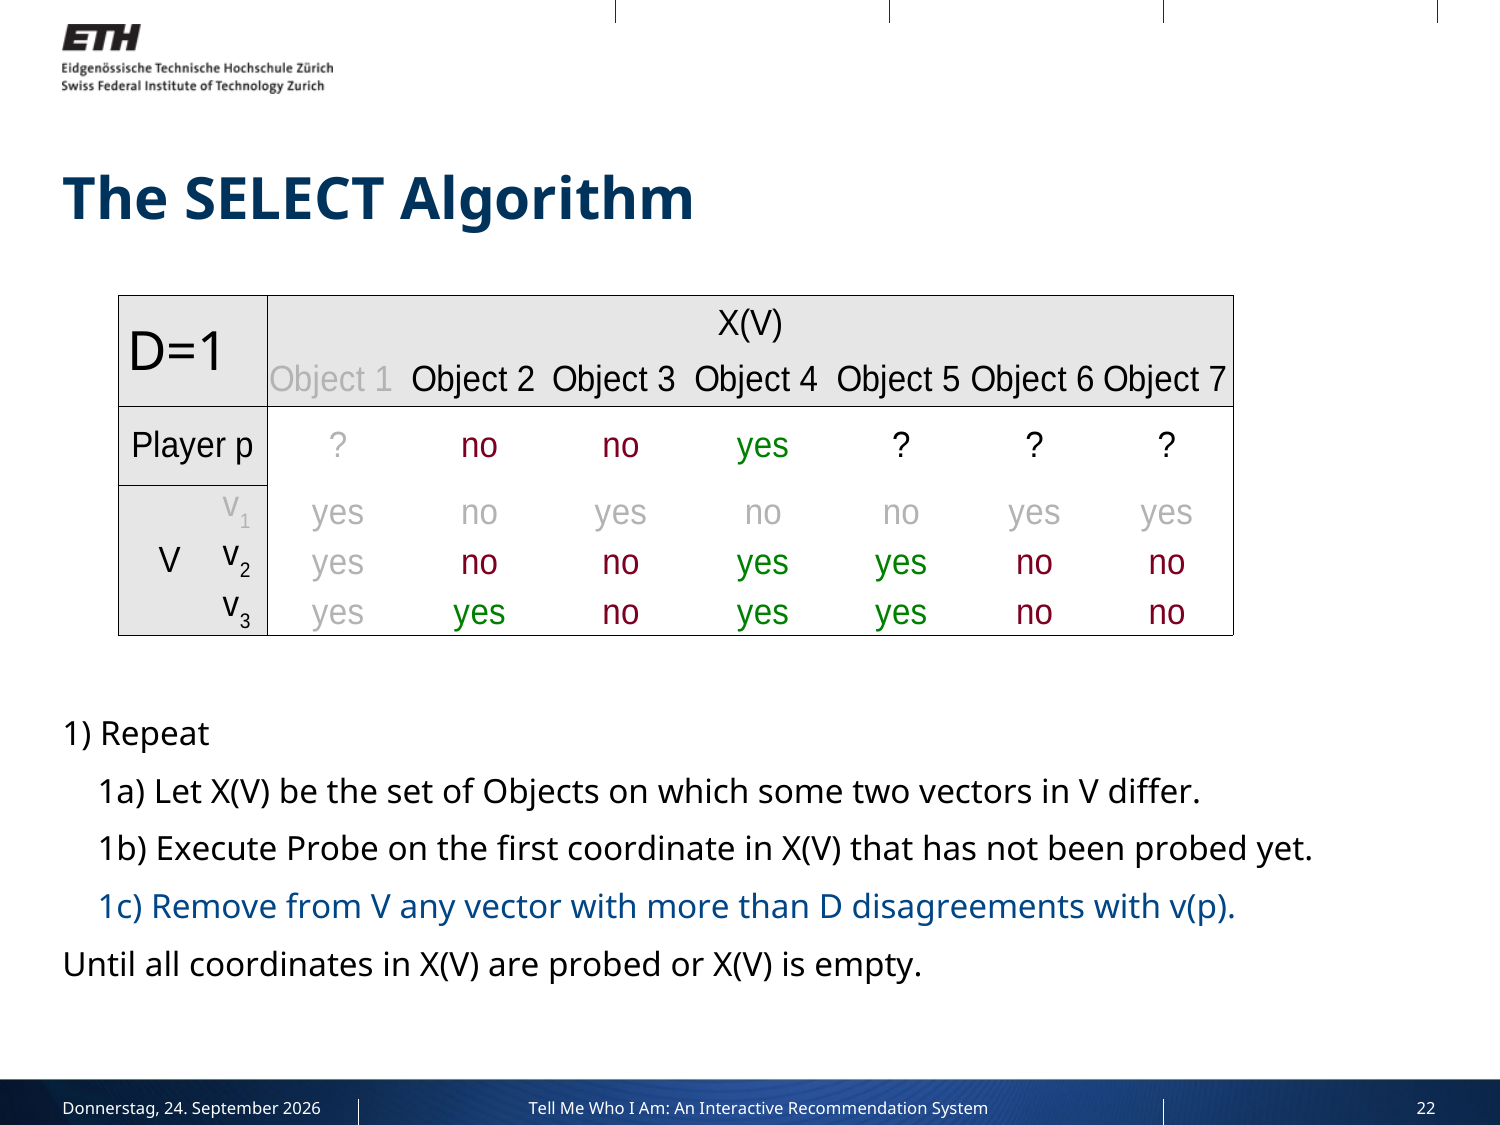

# The SELECT Algorithm
D=1
1) Repeat
 1a) Let X(V) be the set of Objects on which some two vectors in V differ.
 1b) Execute Probe on the first coordinate in X(V) that has not been probed yet.
 1c) Remove from V any vector with more than D disagreements with v(p).
Until all coordinates in X(V) are probed or X(V) is empty.
22